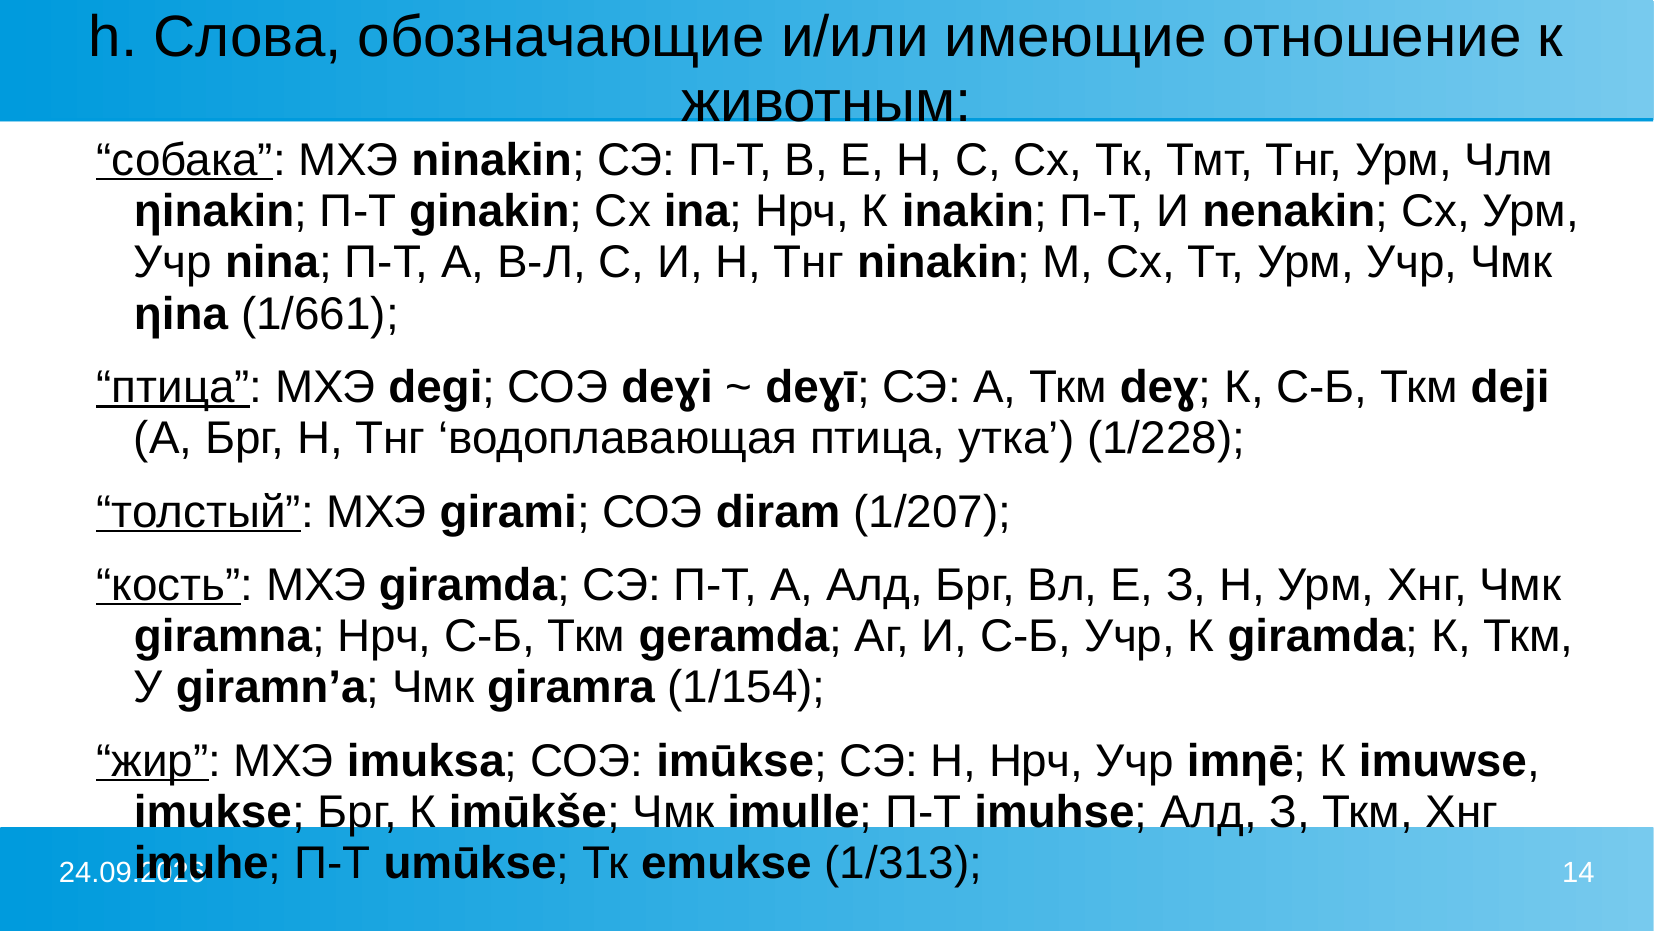

# h. Слова, обозначающие и/или имеющие отношение к животным:
“собака”: МХЭ ninakin; СЭ: П-Т, В, Е, Н, С, Сх, Тк, Тмт, Тнг, Урм, Члм ƞinakin; П-Т ginakin; Сх ina; Нрч, К inakin; П-Т, И nenakin; Сх, Урм, Учр nina; П-Т, А, В-Л, С, И, Н, Тнг ninakin; М, Сх, Тт, Урм, Учр, Чмк ƞina (1/661);
“птица”: МХЭ degi; СОЭ deɣi ~ deɣī; СЭ: А, Ткм deɣ; К, С-Б, Ткм deji (А, Брг, Н, Тнг ‘водоплавающая птица, утка’) (1/228);
“толстый”: МХЭ girami; СОЭ diram (1/207);
“кость”: МХЭ giramda; СЭ: П-Т, А, Алд, Брг, Вл, Е, З, Н, Урм, Хнг, Чмк giramna; Нрч, С-Б, Ткм geramda; Аг, И, С-Б, Учр, К giramda; К, Ткм, У giramn’a; Чмк giramra (1/154);
“жир”: МХЭ imuksa; СОЭ: imūkse; СЭ: Н, Нрч, Учр imƞē; К imuwse, imukse; Брг, К imūkše; Чмк imulle; П-Т imuhse; Алд, З, Ткм, Хнг imuhe; П-Т umūkse; Тк emukse (1/313);
14